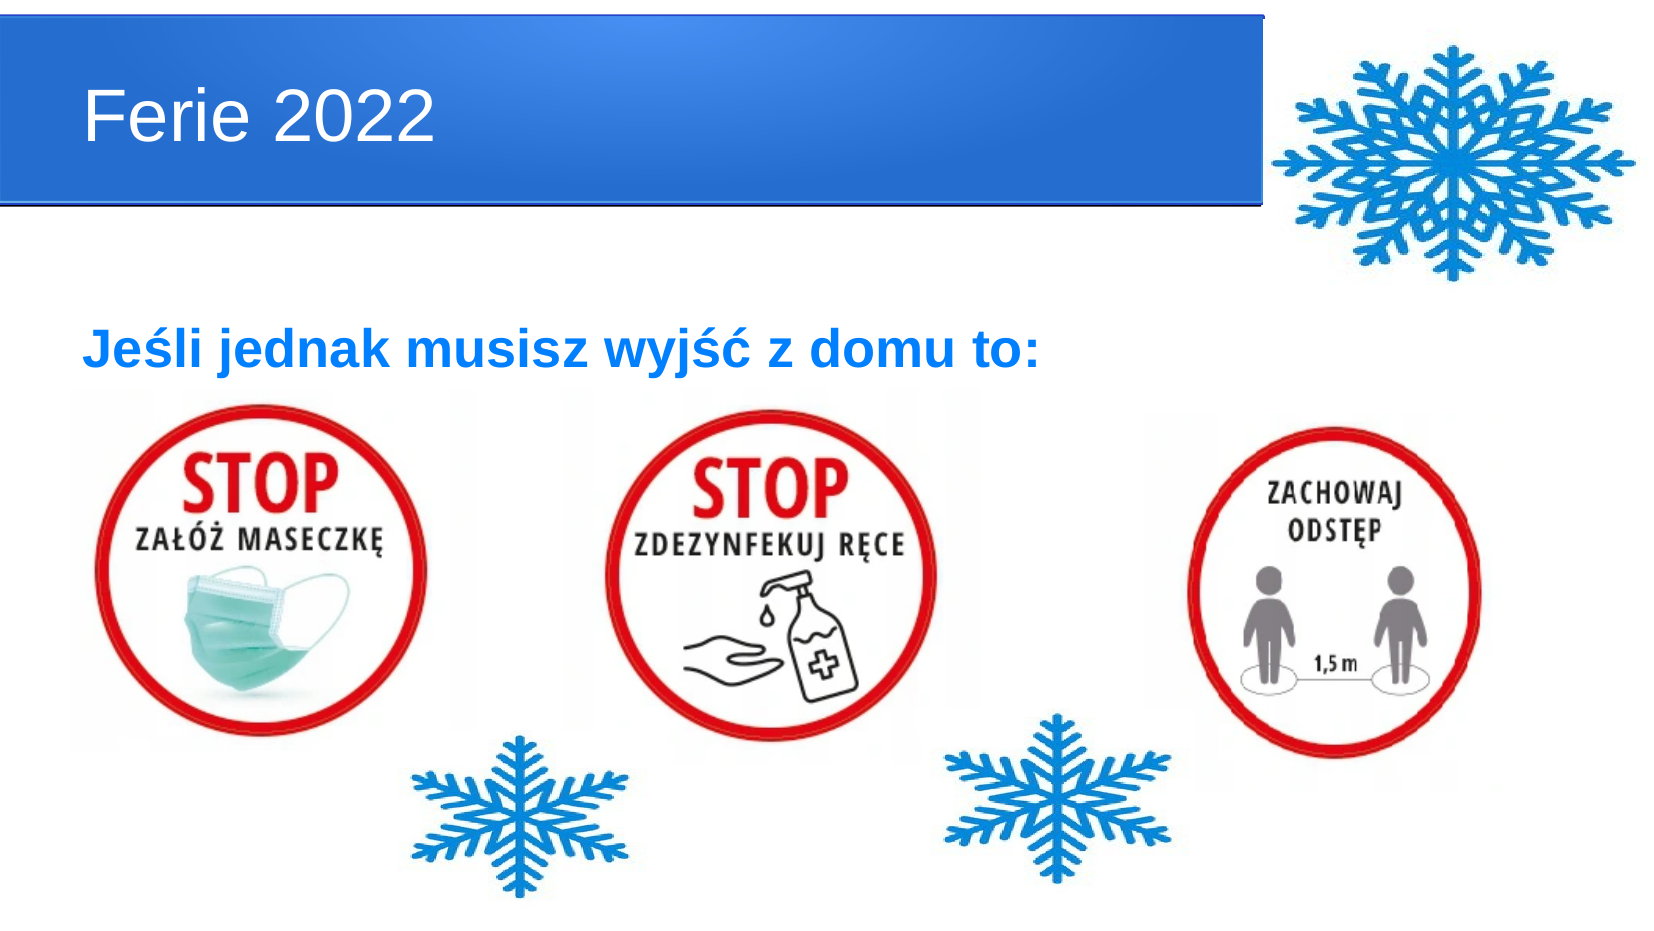

# Ferie 2022
Jeśli jednak musisz wyjść z domu to: